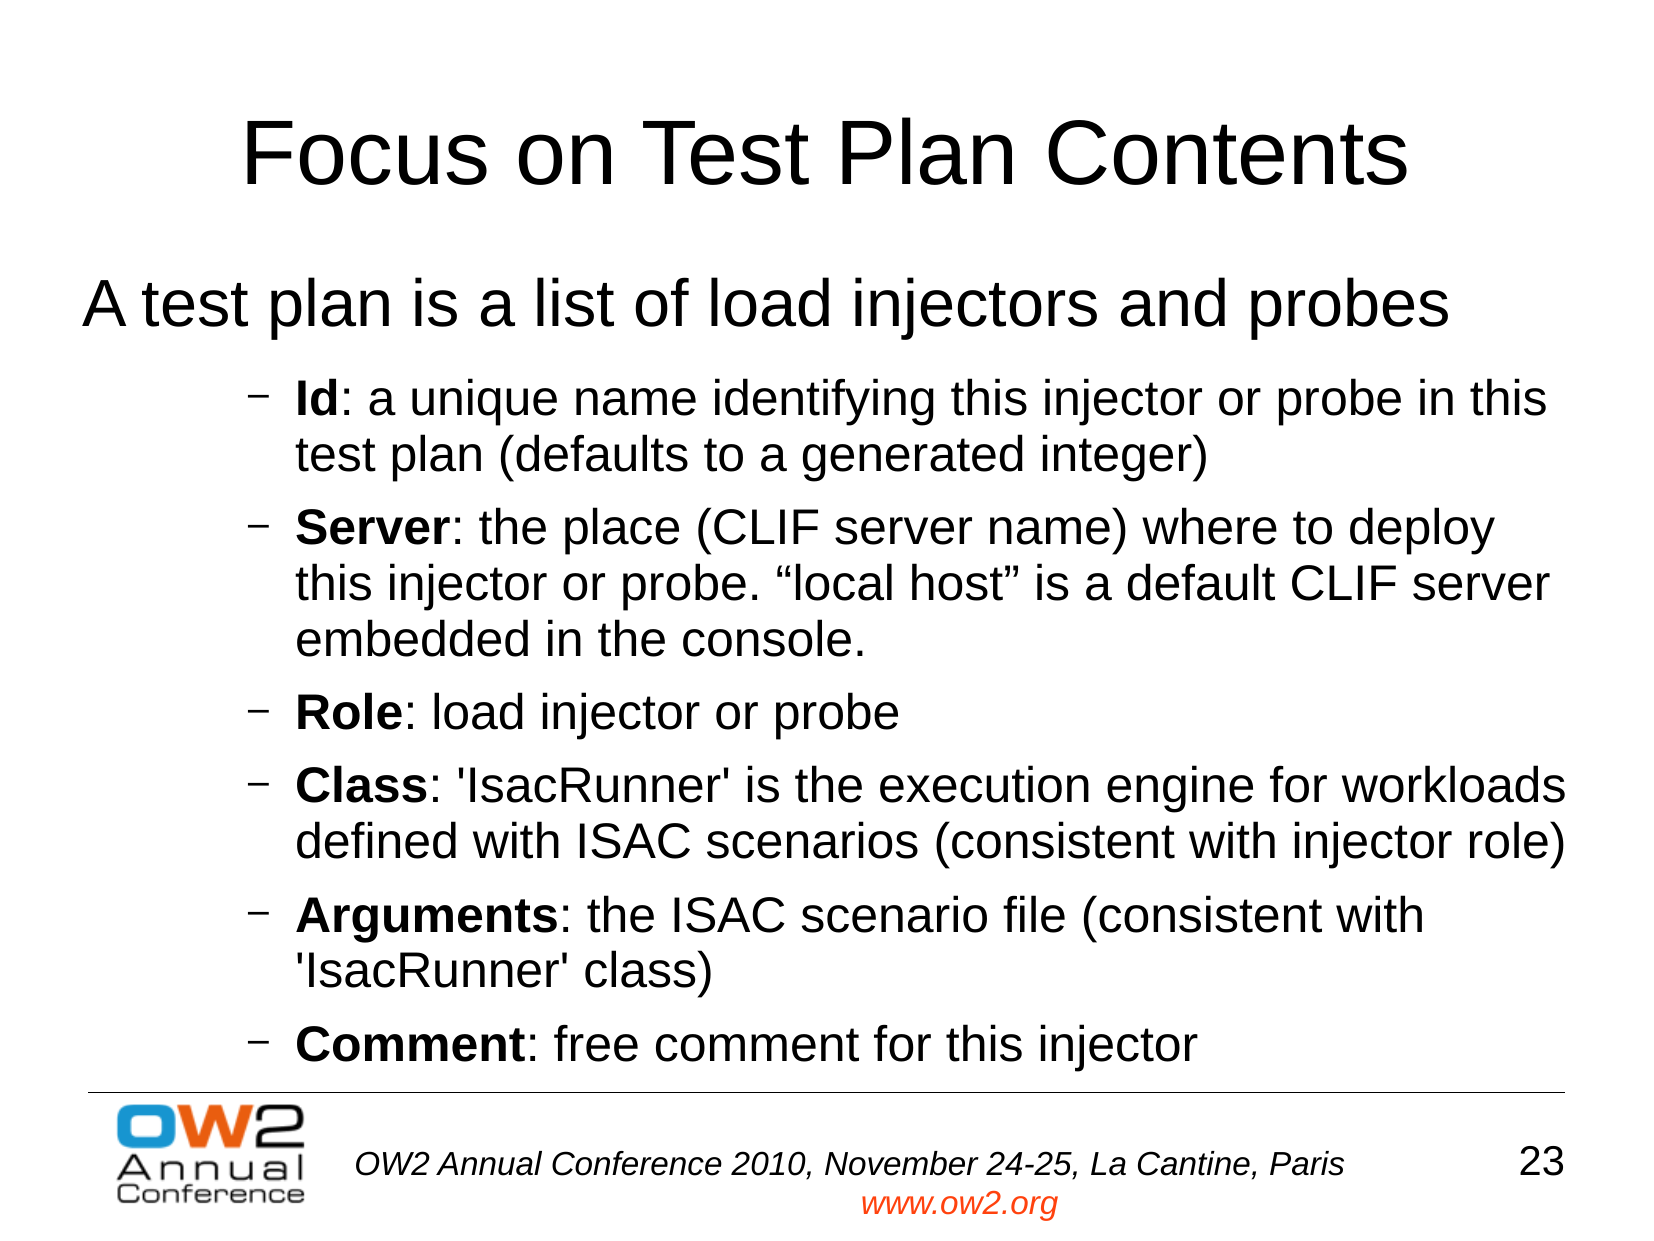

# Focus on Test Plan Contents
A test plan is a list of load injectors and probes
Id: a unique name identifying this injector or probe in this test plan (defaults to a generated integer)
Server: the place (CLIF server name) where to deploy this injector or probe. “local host” is a default CLIF server embedded in the console.
Role: load injector or probe
Class: 'IsacRunner' is the execution engine for workloads defined with ISAC scenarios (consistent with injector role)
Arguments: the ISAC scenario file (consistent with 'IsacRunner' class)
Comment: free comment for this injector